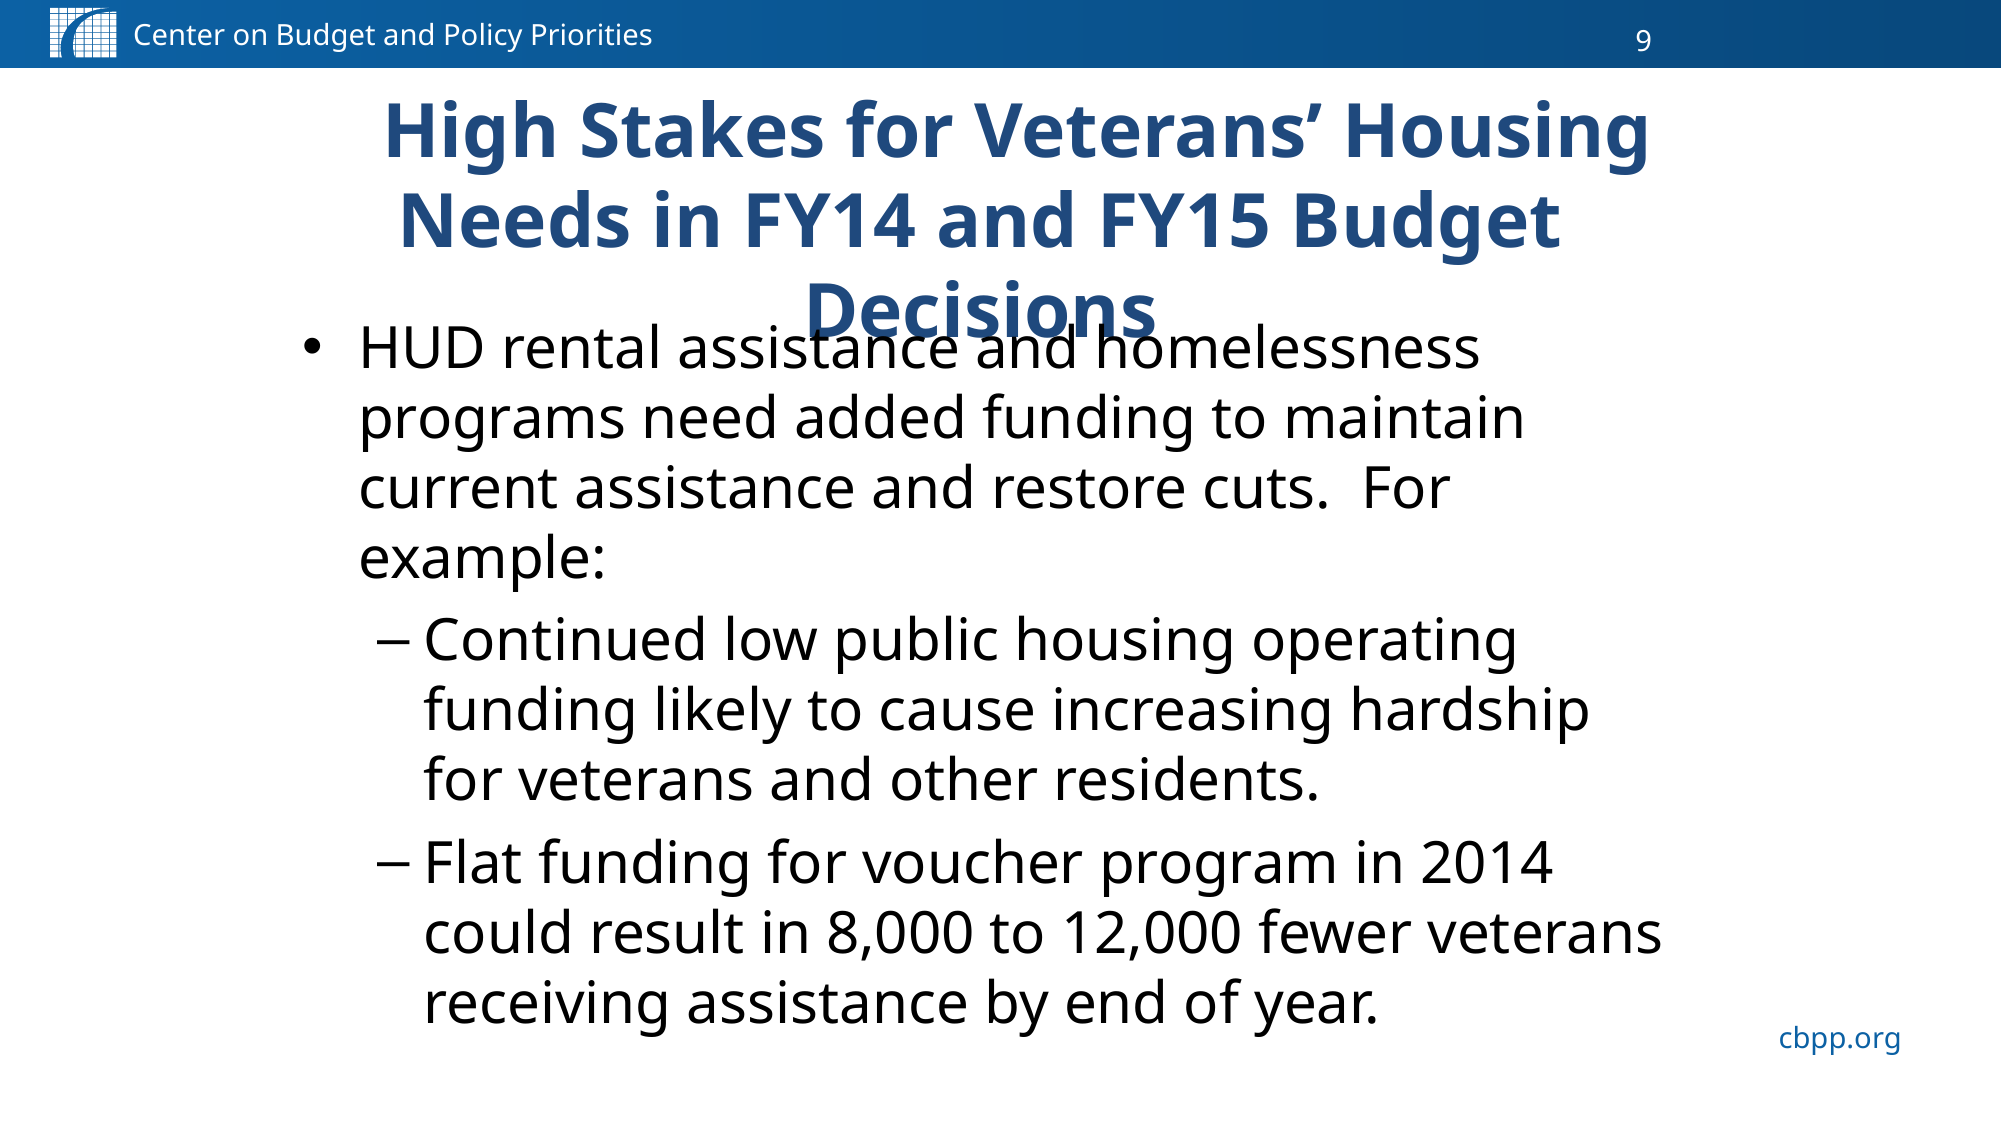

# High Stakes for Veterans’ Housing Needs in FY14 and FY15 Budget Decisions
HUD rental assistance and homelessness programs need added funding to maintain current assistance and restore cuts. For example:
Continued low public housing operating funding likely to cause increasing hardship for veterans and other residents.
Flat funding for voucher program in 2014 could result in 8,000 to 12,000 fewer veterans receiving assistance by end of year.